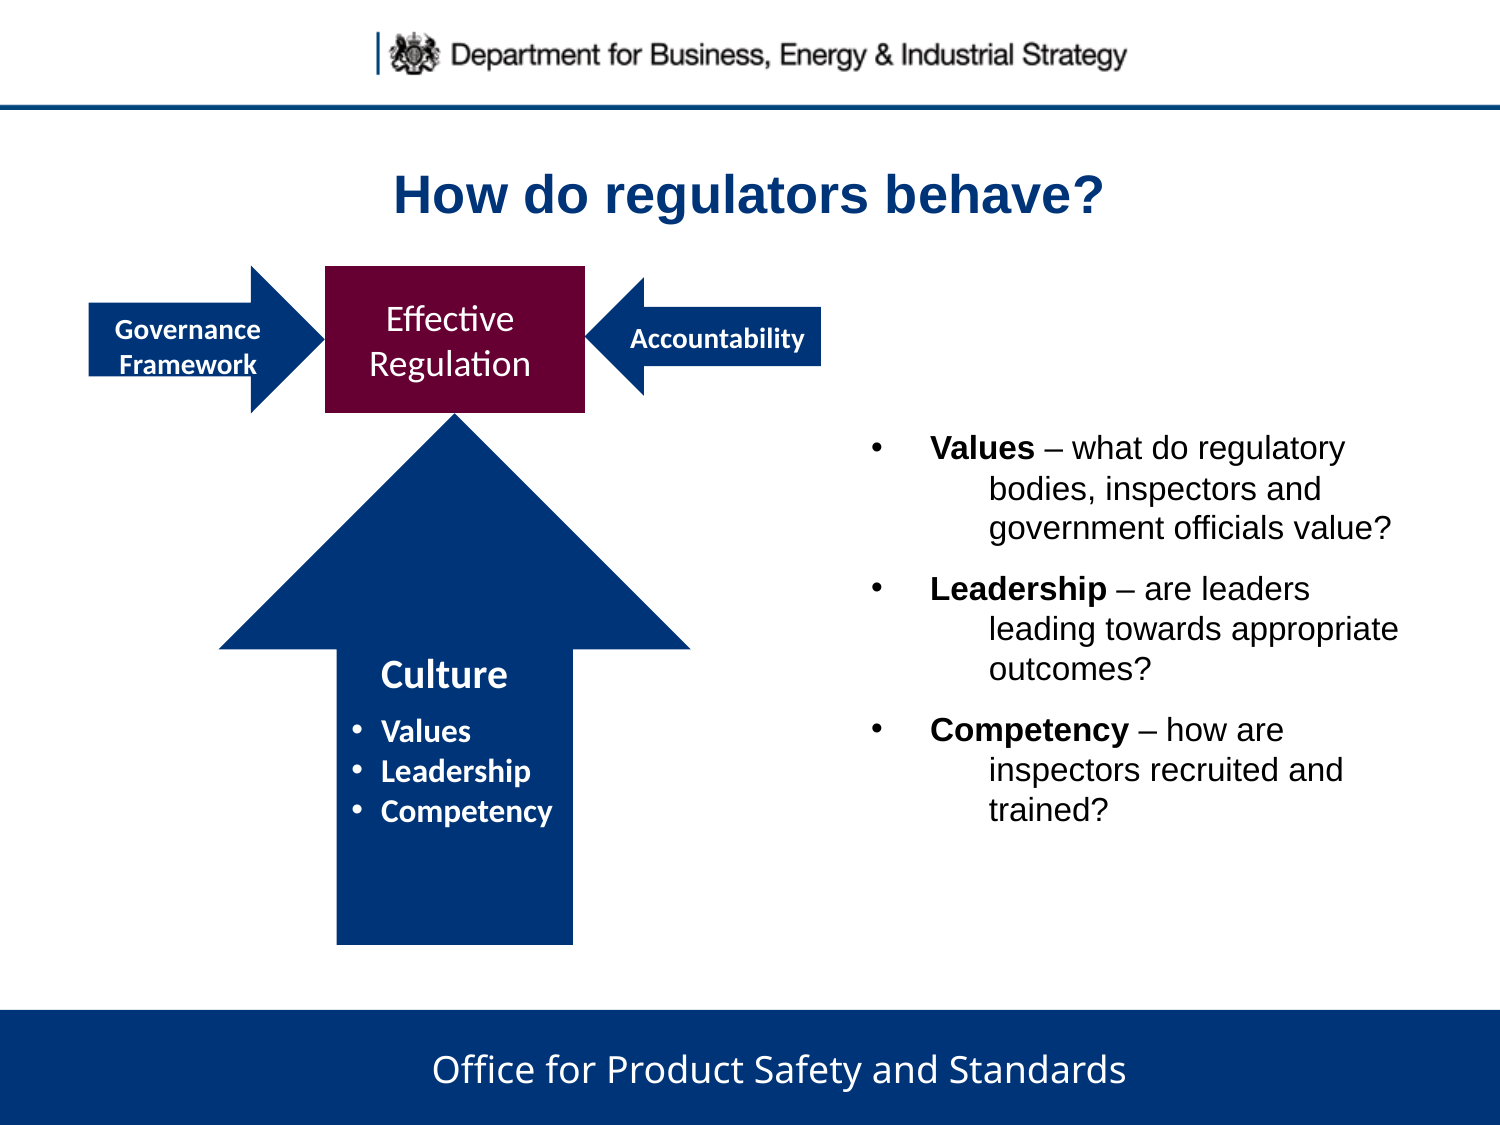

How do regulators behave?
Governance Framework
Effective
Regulation
Accountability
Culture
Values
Leadership
Competency
Values – what do regulatory bodies, inspectors and government officials value?
Leadership – are leaders leading towards appropriate outcomes?
Competency – how are inspectors recruited and trained?
Office for Product Safety and Standards